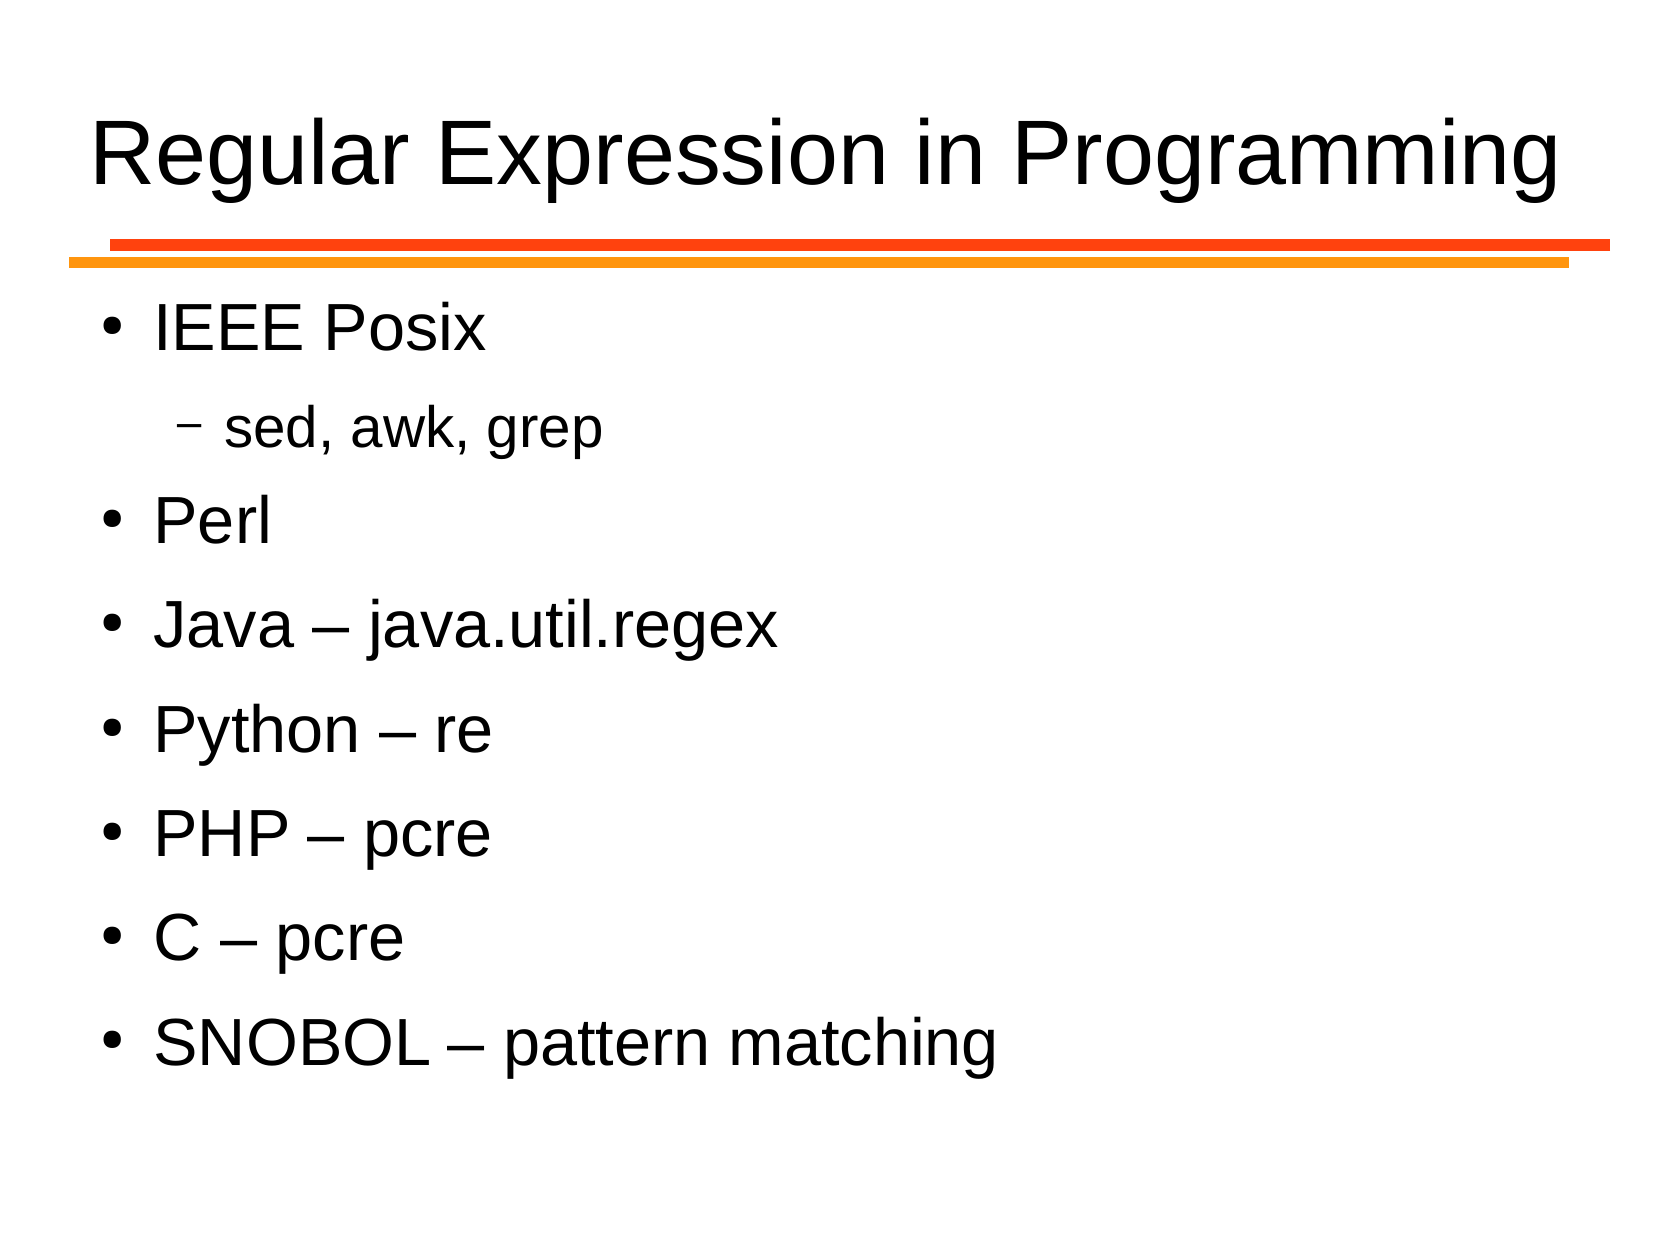

# Regular Expression in Programming
IEEE Posix
sed, awk, grep
Perl
Java – java.util.regex
Python – re
PHP – pcre
C – pcre
SNOBOL – pattern matching